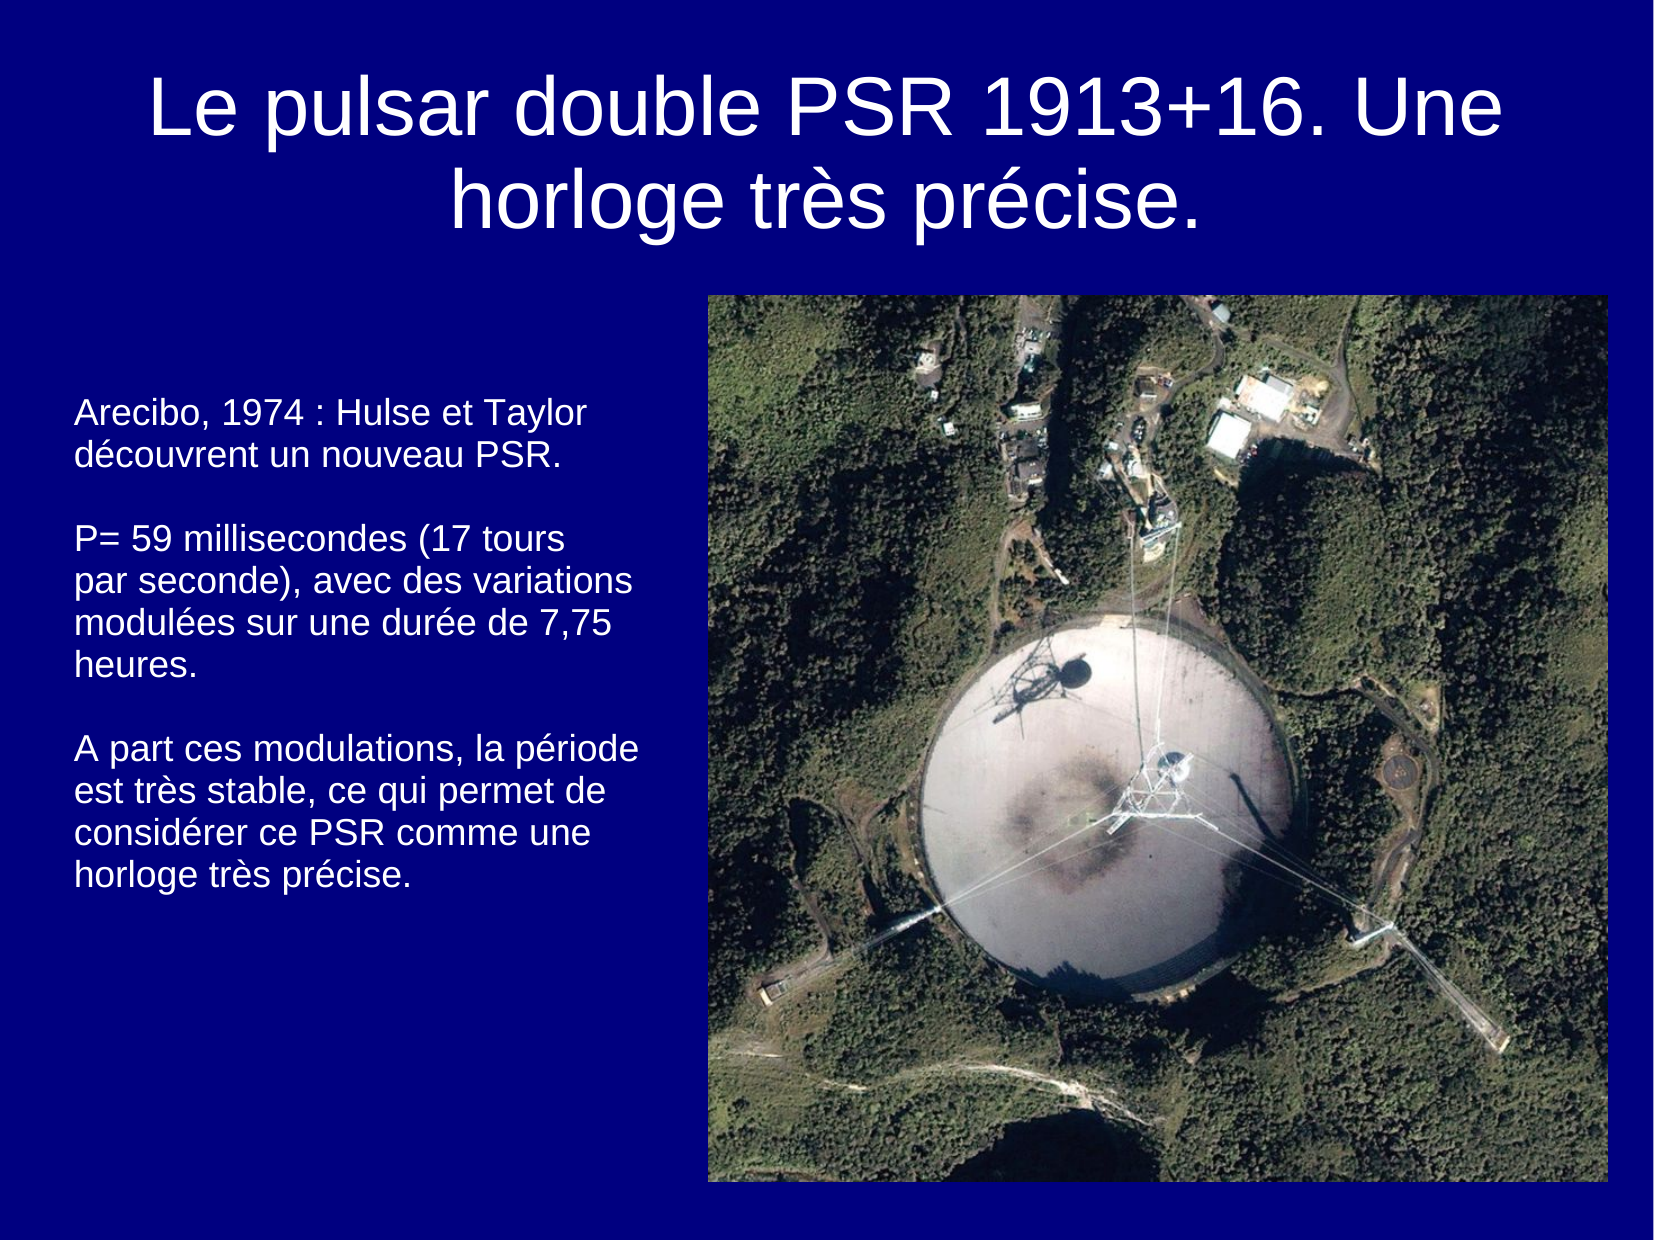

# Le pulsar double PSR 1913+16. Une horloge très précise.
Arecibo, 1974 : Hulse et Taylor découvrent un nouveau PSR.
P= 59 millisecondes (17 tours
par seconde), avec des variations modulées sur une durée de 7,75 heures.
A part ces modulations, la période est très stable, ce qui permet de considérer ce PSR comme une horloge très précise.